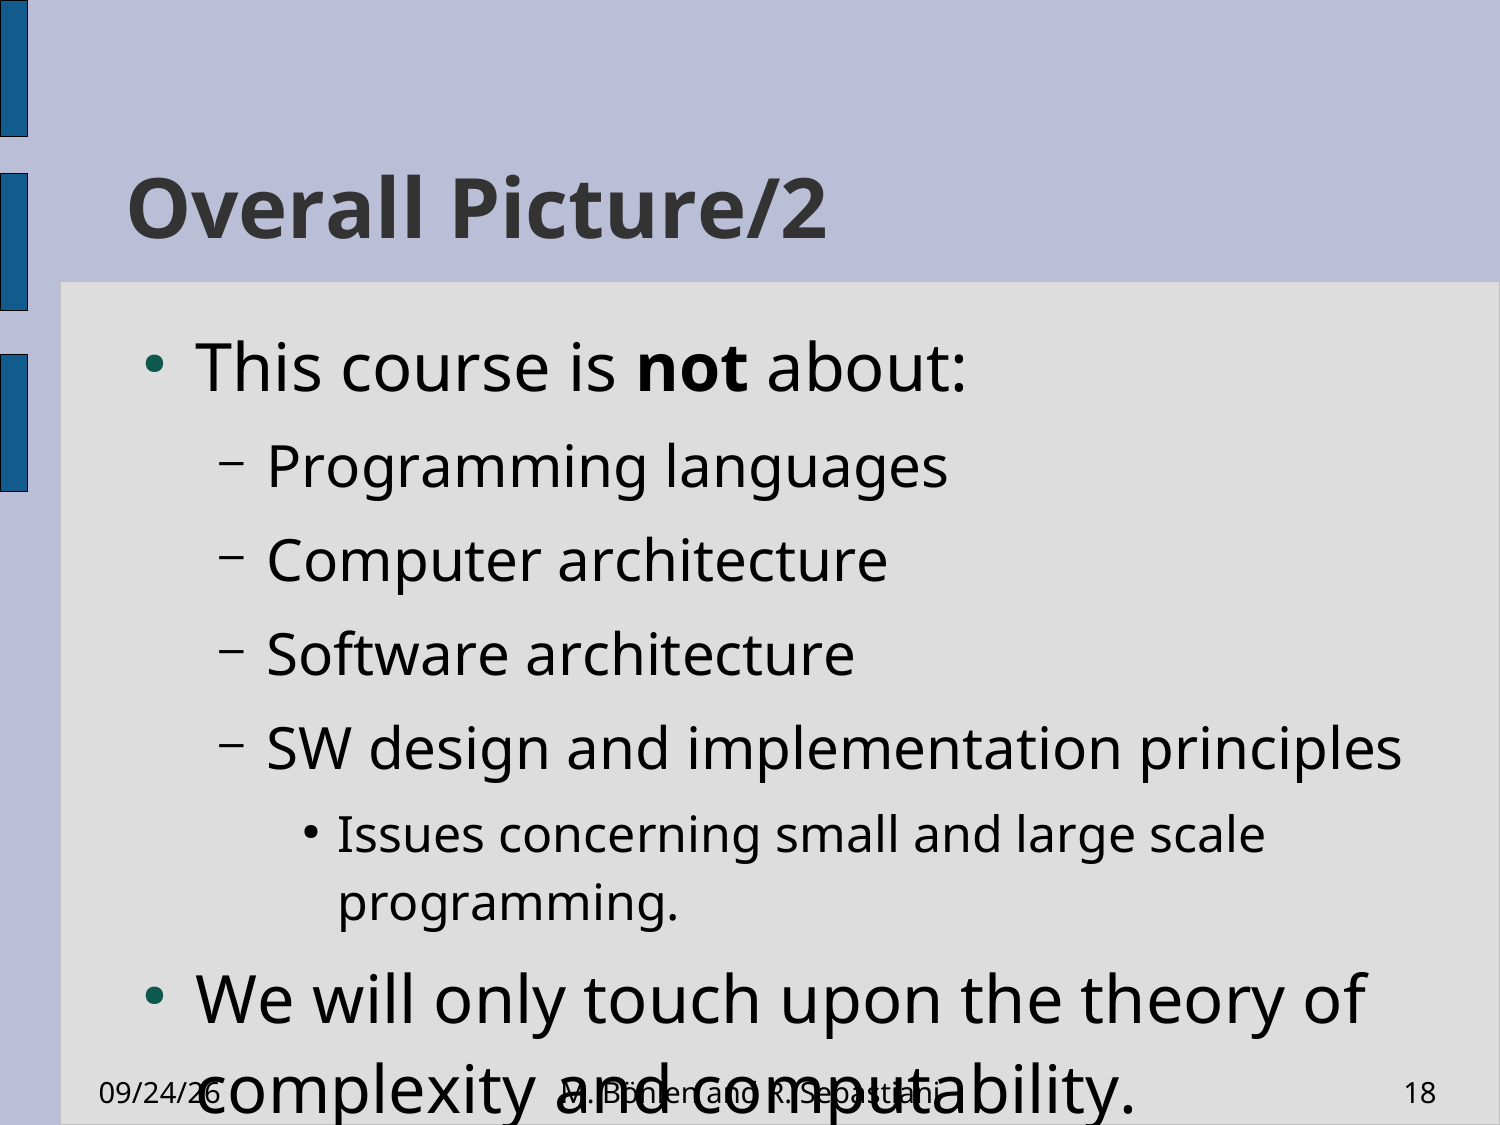

# Overall Picture/2
This course is not about:
Programming languages
Computer architecture
Software architecture
SW design and implementation principles
Issues concerning small and large scale programming.
We will only touch upon the theory of complexity and computability.
M. Böhlen and R. Sebastiani
18